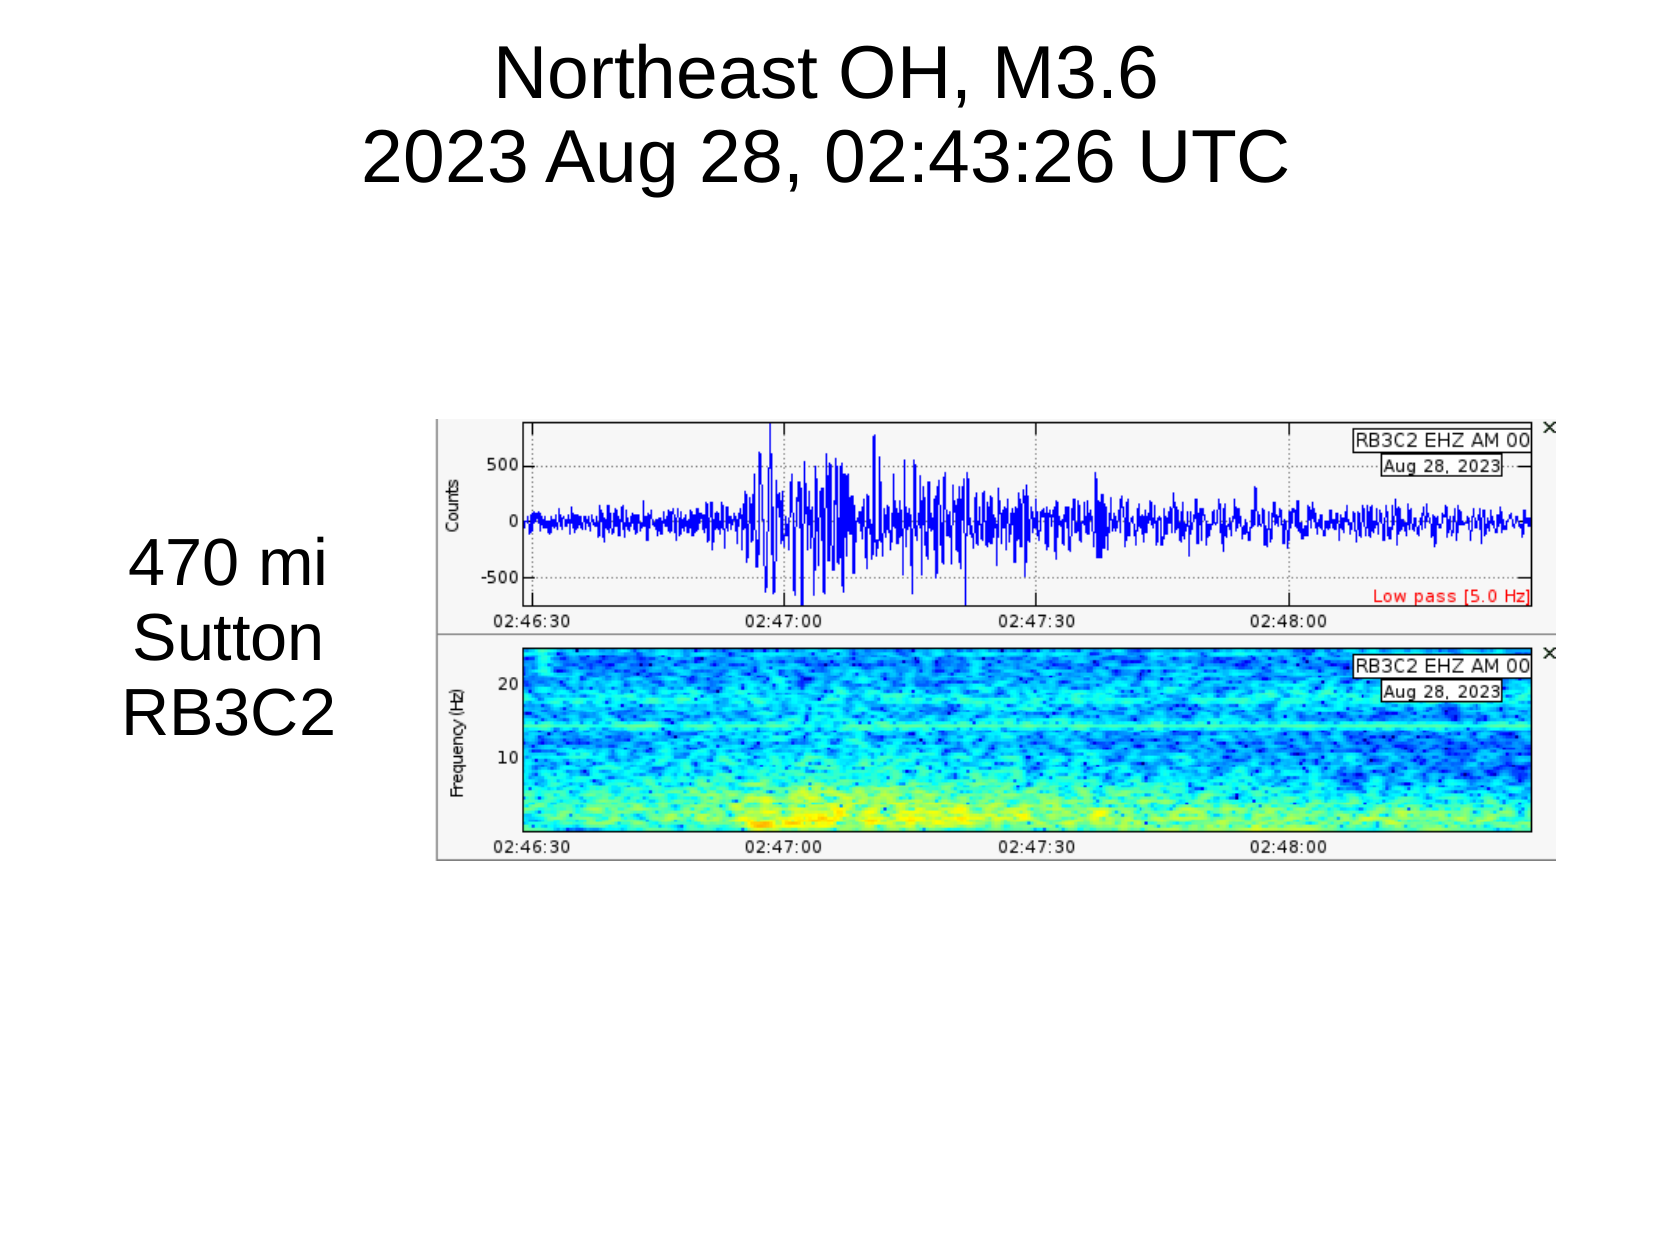

# Northeast OH, M3.6 2023 Aug 28, 02:43:26 UTC
470 mi
Sutton
RB3C2